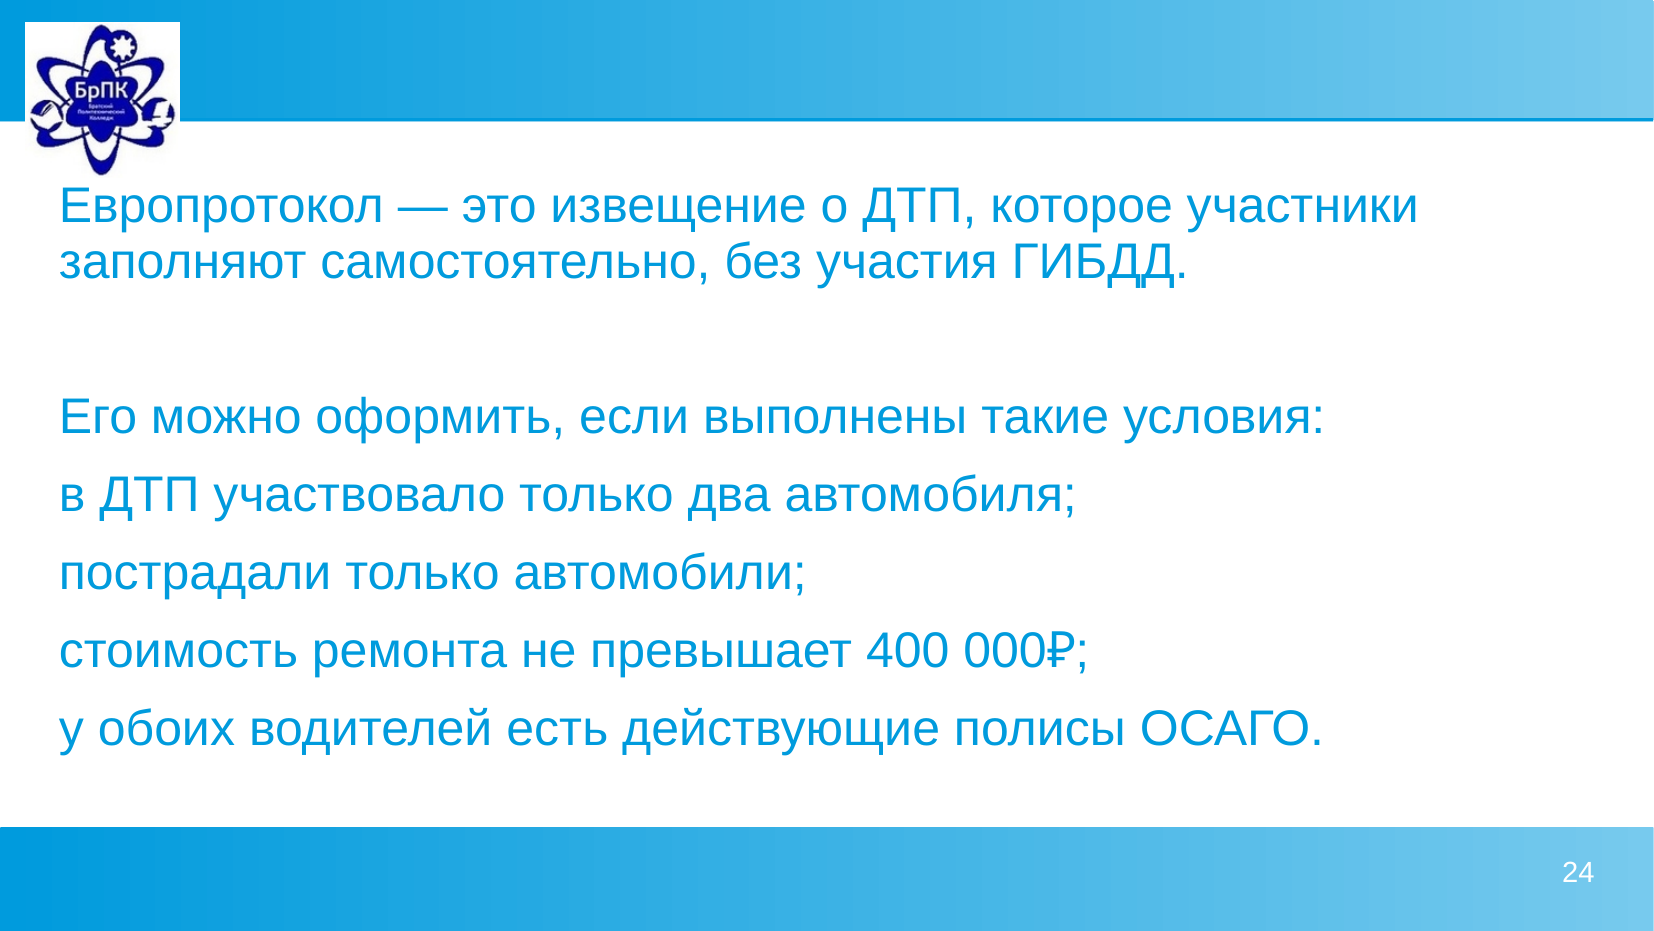

# Европротокол — это извещение о ДТП, которое участники заполняют самостоятельно, без участия ГИБДД.
Его можно оформить, если выполнены такие условия:
в ДТП участвовало только два автомобиля;
пострадали только автомобили;
стоимость ремонта не превышает 400 000₽;
у обоих водителей есть действующие полисы ОСАГО.
24